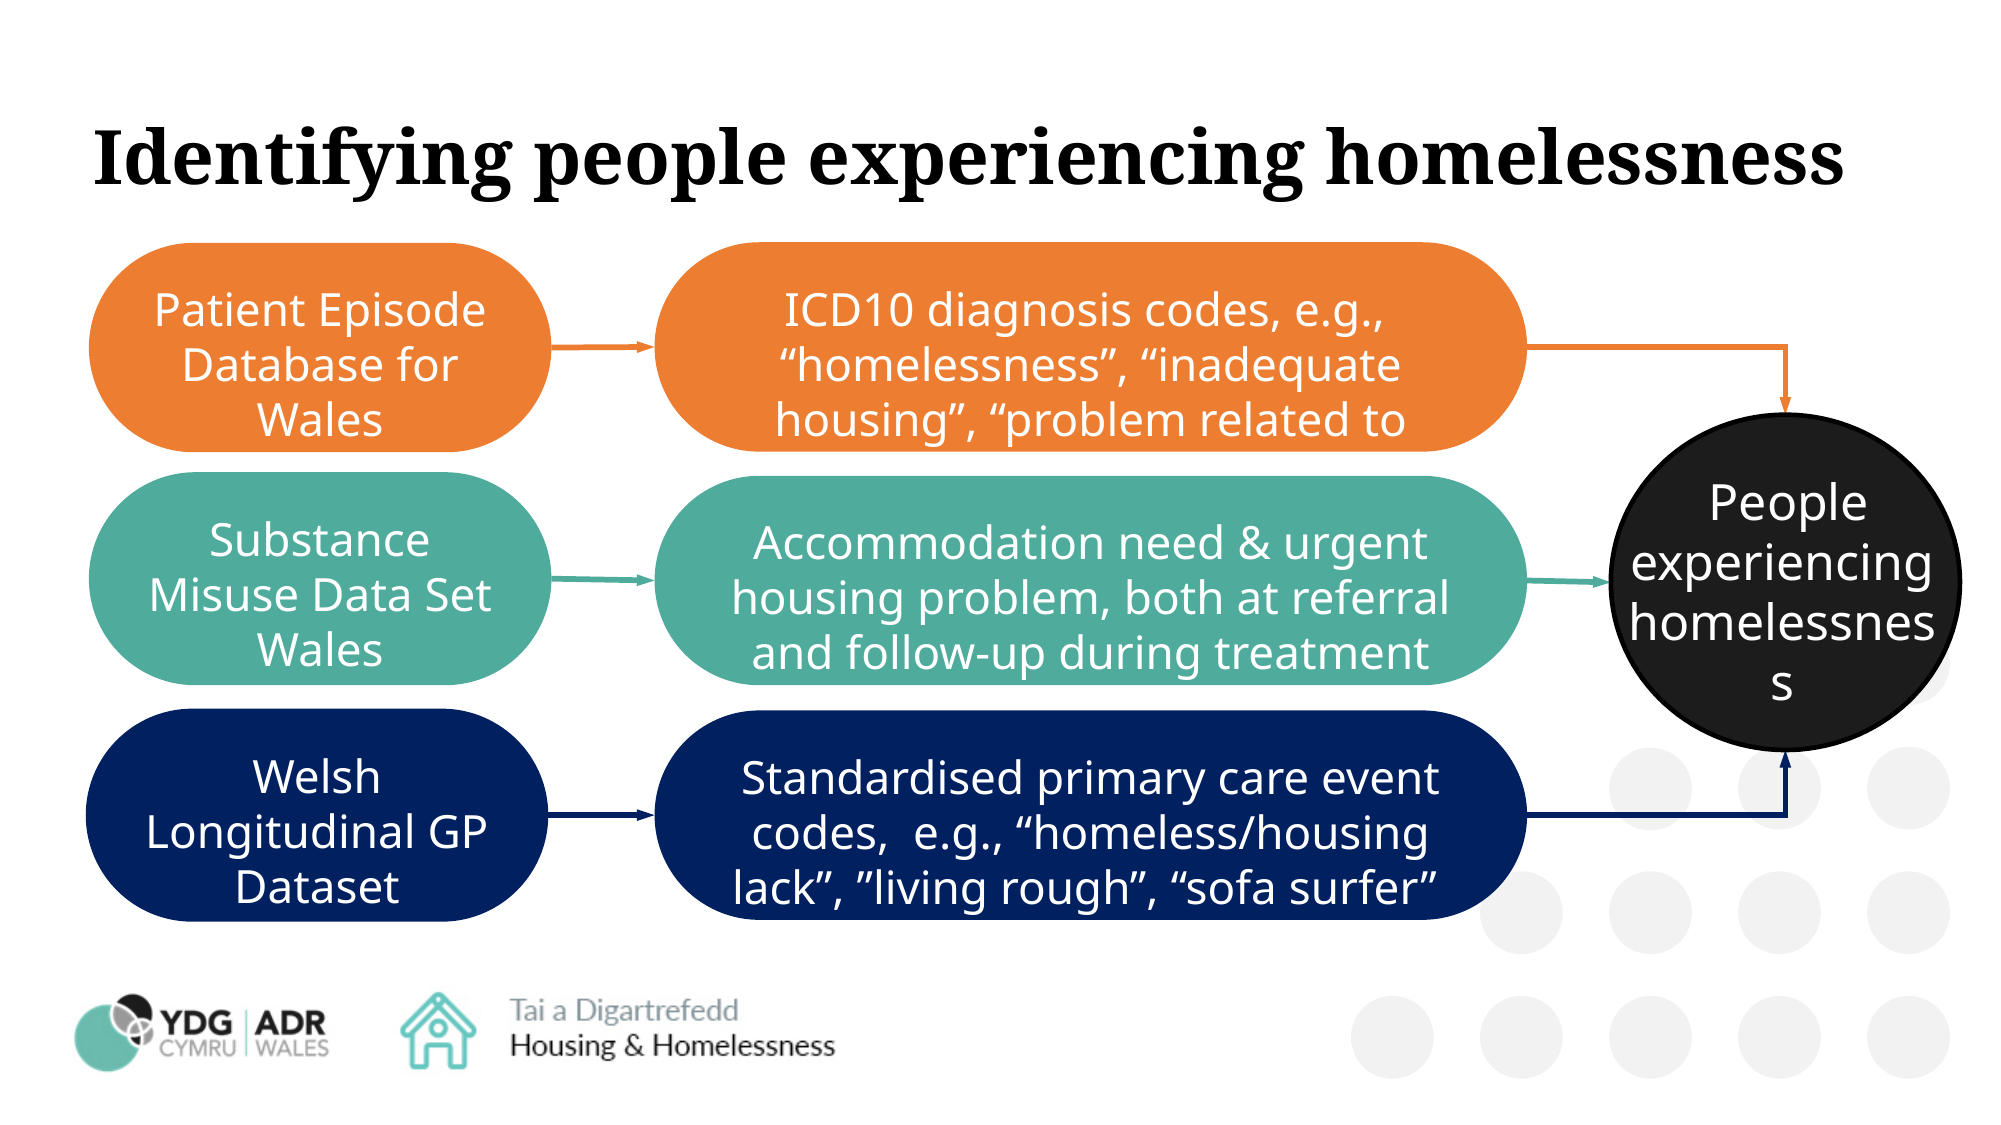

Identifying people experiencing homelessness
ICD10 diagnosis codes, e.g., “homelessness”, “inadequate housing”, “problem related to housing”
Patient Episode Database for Wales
 People experiencing
homelessness
Substance Misuse Data Set Wales
Accommodation need & urgent housing problem, both at referral and follow-up during treatment
Welsh Longitudinal GP Dataset
Standardised primary care event codes, e.g., “homeless/housing lack”, ”living rough”, “sofa surfer”